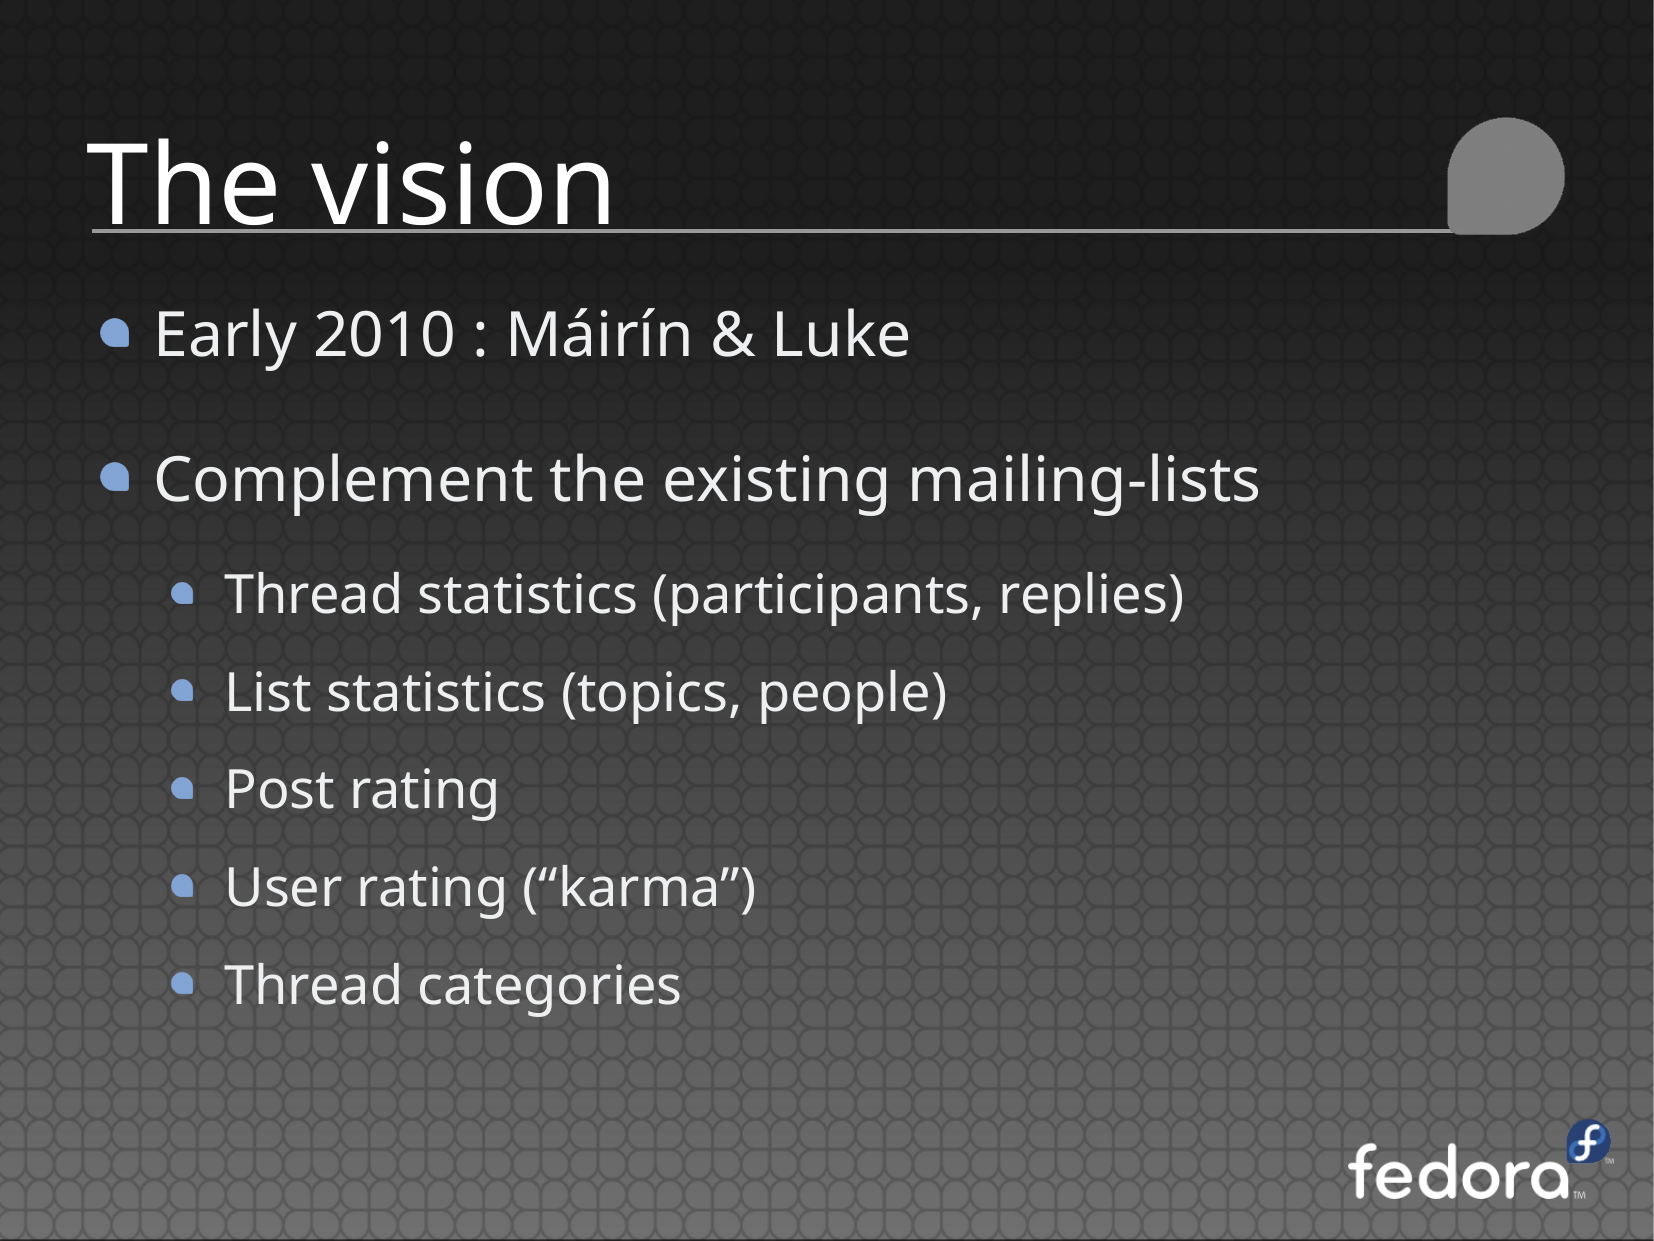

# The vision
Early 2010 : Máirín & Luke
Complement the existing mailing-lists
Thread statistics (participants, replies)
List statistics (topics, people)
Post rating
User rating (“karma”)
Thread categories